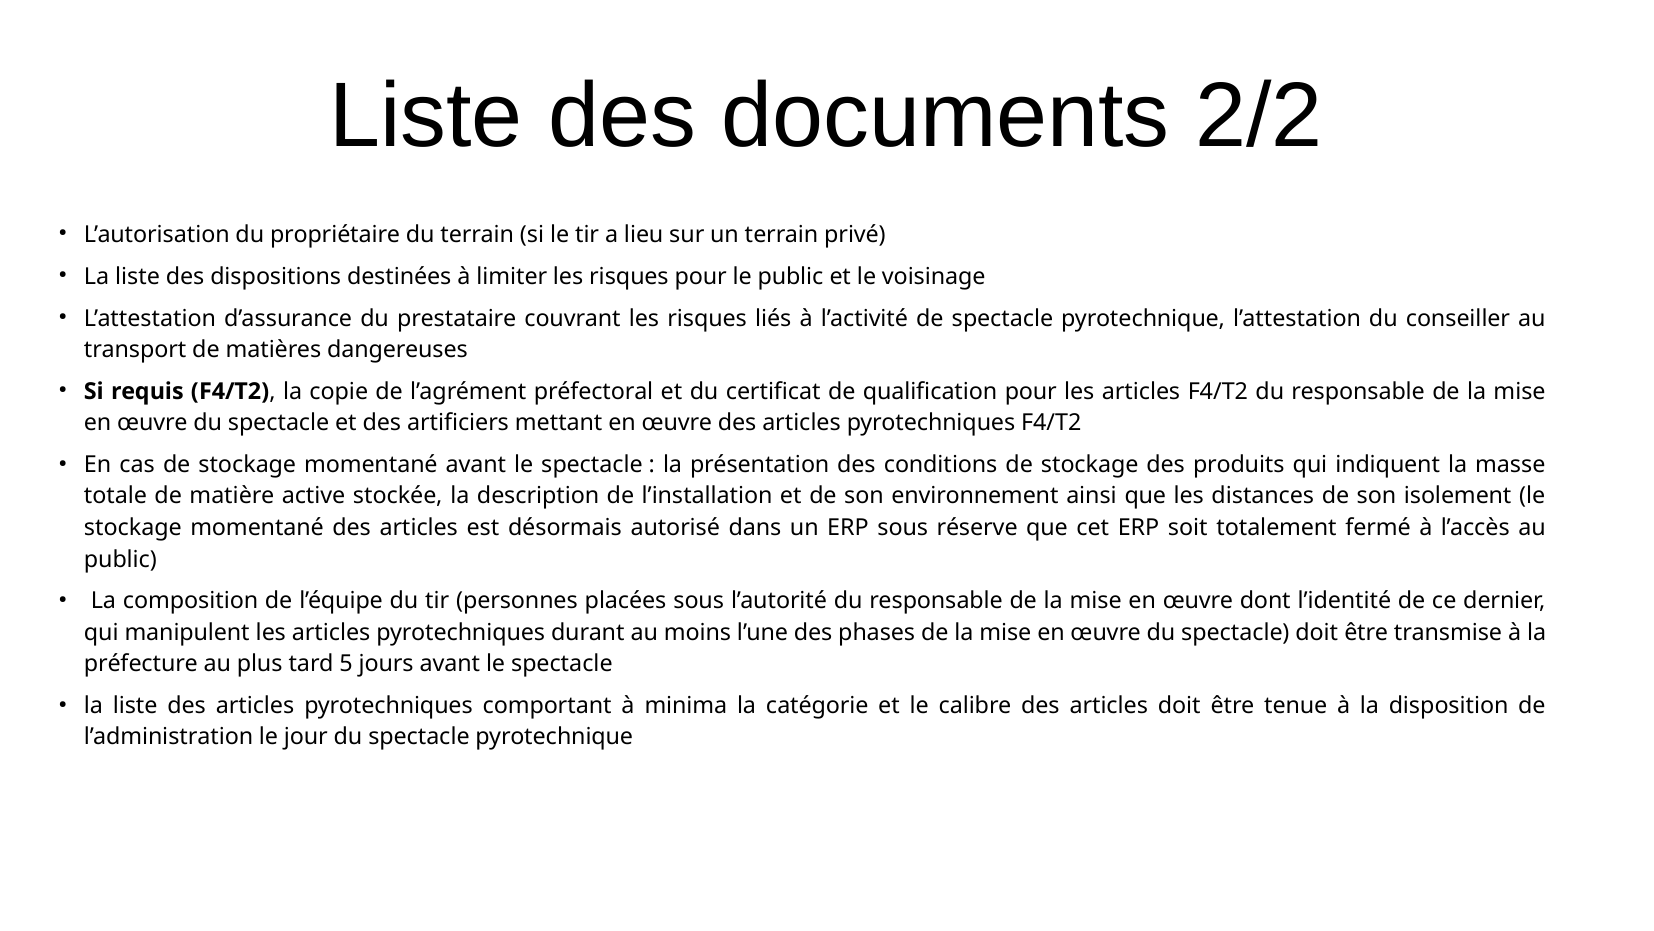

# Liste des documents 2/2
L’autorisation du propriétaire du terrain (si le tir a lieu sur un terrain privé)
La liste des dispositions destinées à limiter les risques pour le public et le voisinage
L’attestation d’assurance du prestataire couvrant les risques liés à l’activité de spectacle pyrotechnique, l’attestation du conseiller au transport de matières dangereuses
Si requis (F4/T2), la copie de l’agrément préfectoral et du certificat de qualification pour les articles F4/T2 du responsable de la mise en œuvre du spectacle et des artificiers mettant en œuvre des articles pyrotechniques F4/T2
En cas de stockage momentané avant le spectacle : la présentation des conditions de stockage des produits qui indiquent la masse totale de matière active stockée, la description de l’installation et de son environnement ainsi que les distances de son isolement (le stockage momentané des articles est désormais autorisé dans un ERP sous réserve que cet ERP soit totalement fermé à l’accès au public)
 La composition de l’équipe du tir (personnes placées sous l’autorité du responsable de la mise en œuvre dont l’identité de ce dernier, qui manipulent les articles pyrotechniques durant au moins l’une des phases de la mise en œuvre du spectacle) doit être transmise à la préfecture au plus tard 5 jours avant le spectacle
la liste des articles pyrotechniques comportant à minima la catégorie et le calibre des articles doit être tenue à la disposition de l’administration le jour du spectacle pyrotechnique